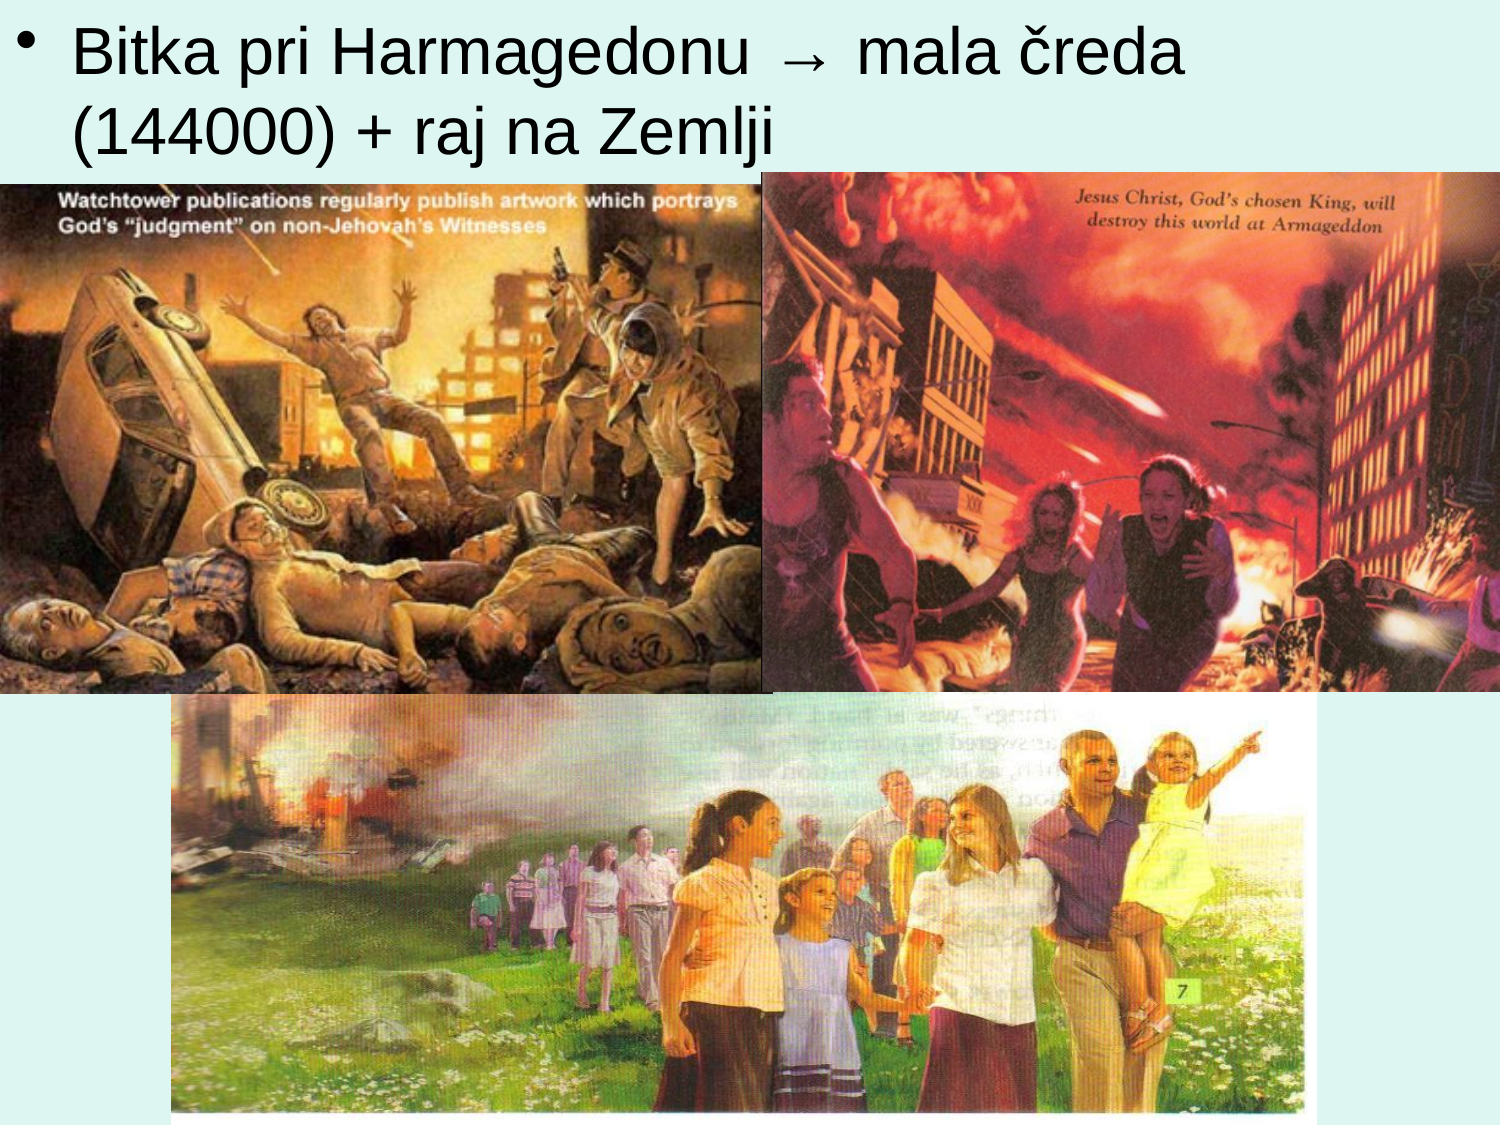

# Bitka pri Harmagedonu → mala čreda (144000) + raj na Zemlji